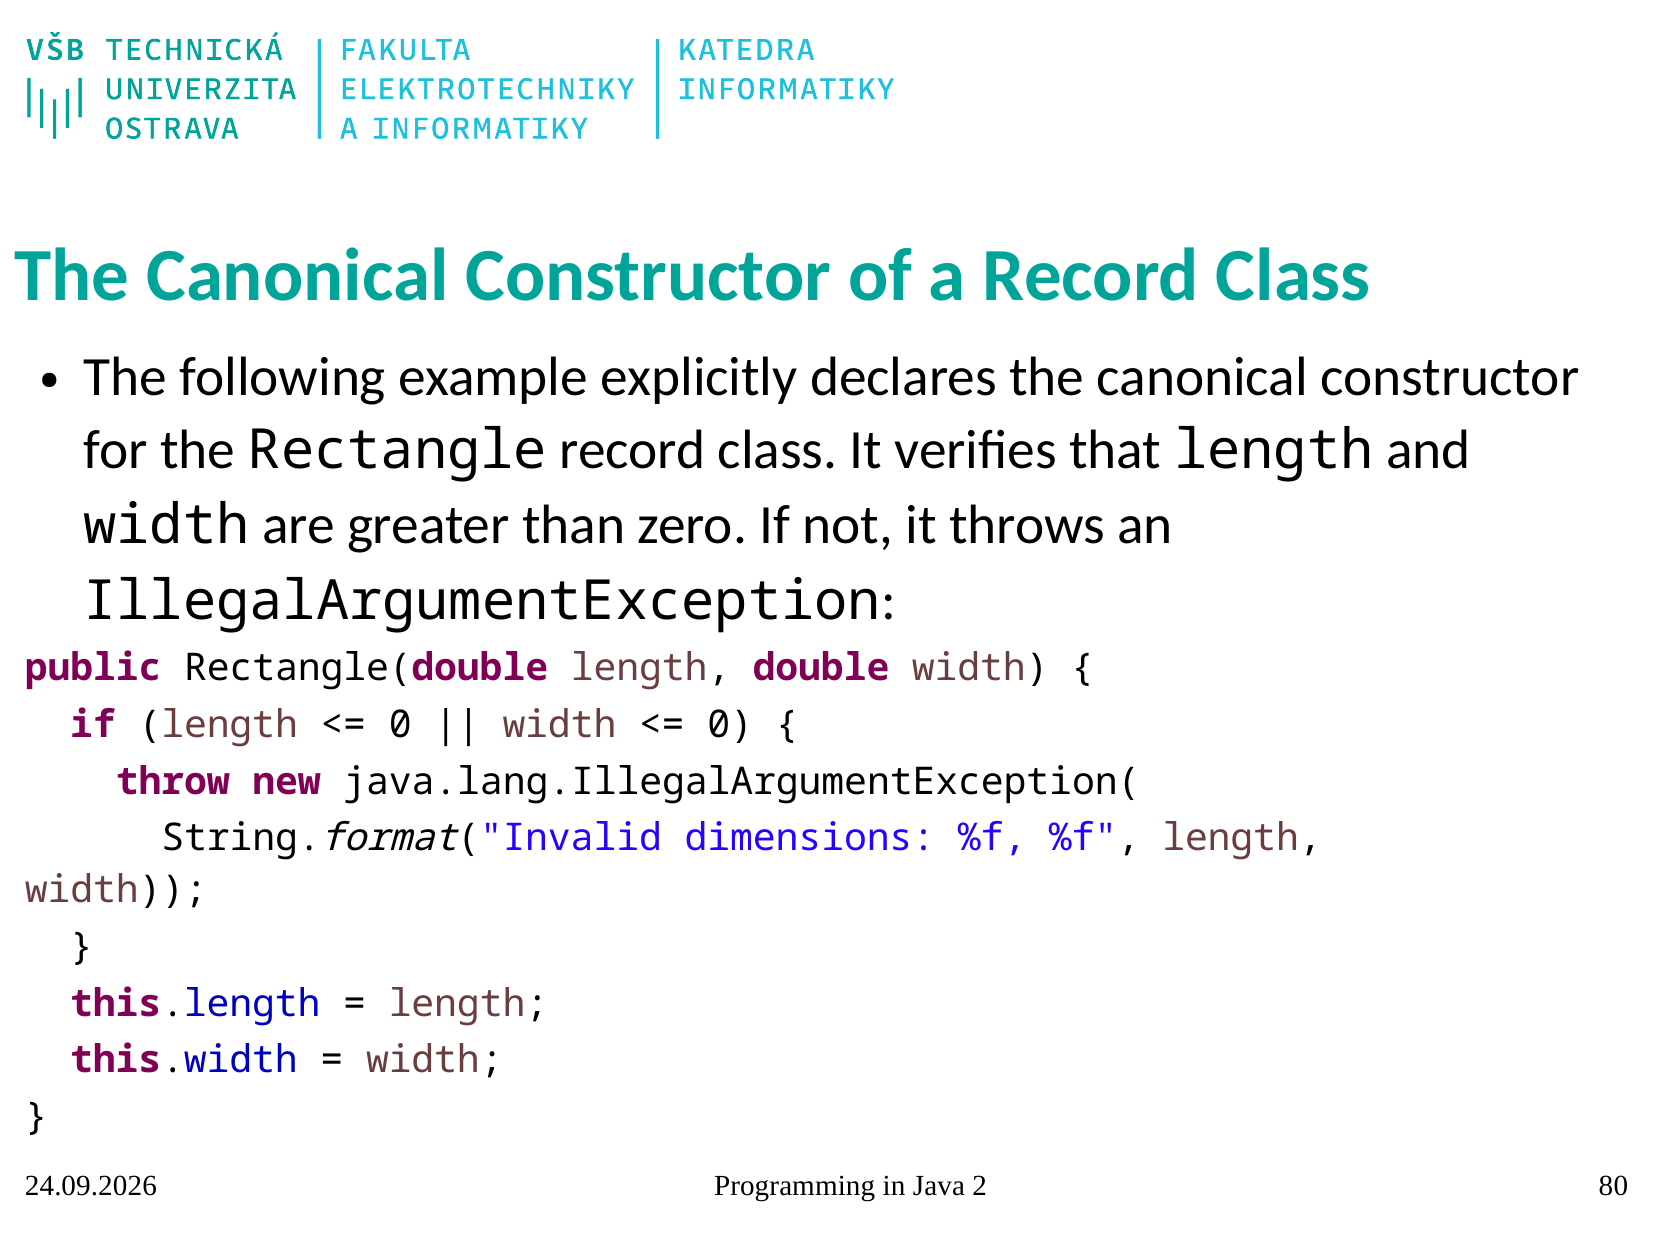

# The Canonical Constructor of a Record Class
The following example explicitly declares the canonical constructor for the Rectangle record class. It verifies that length and width are greater than zero. If not, it throws an IllegalArgumentException:
public Rectangle(double length, double width) {
 if (length <= 0 || width <= 0) {
 throw new java.lang.IllegalArgumentException(
 String.format("Invalid dimensions: %f, %f", length, width));
 }
 this.length = length;
 this.width = width;
}
Programming in Java 2
80